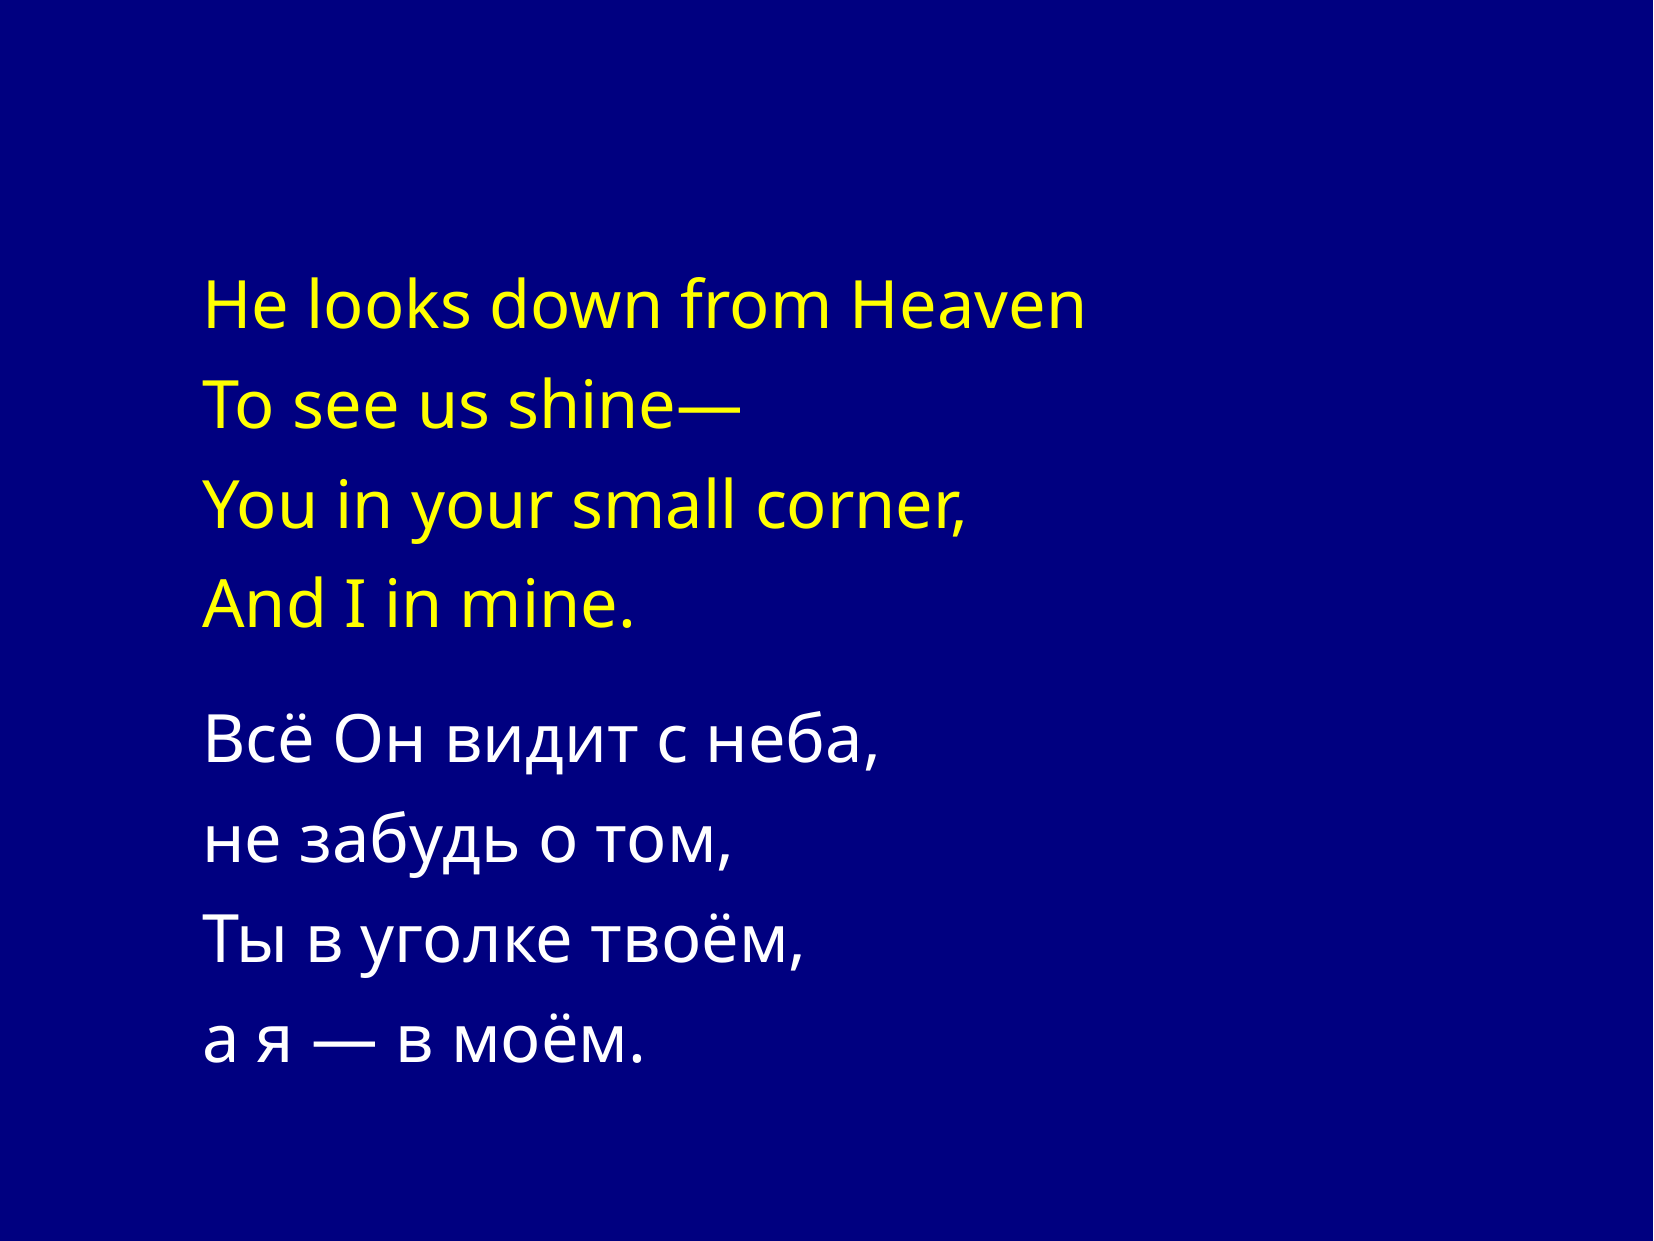

He looks down from Heaven
	To see us shine—
	You in your small corner,
	And I in mine.
	Всё Он видит с неба,
	не забудь о том,
	Ты в уголке твоём,
	а я — в моём.